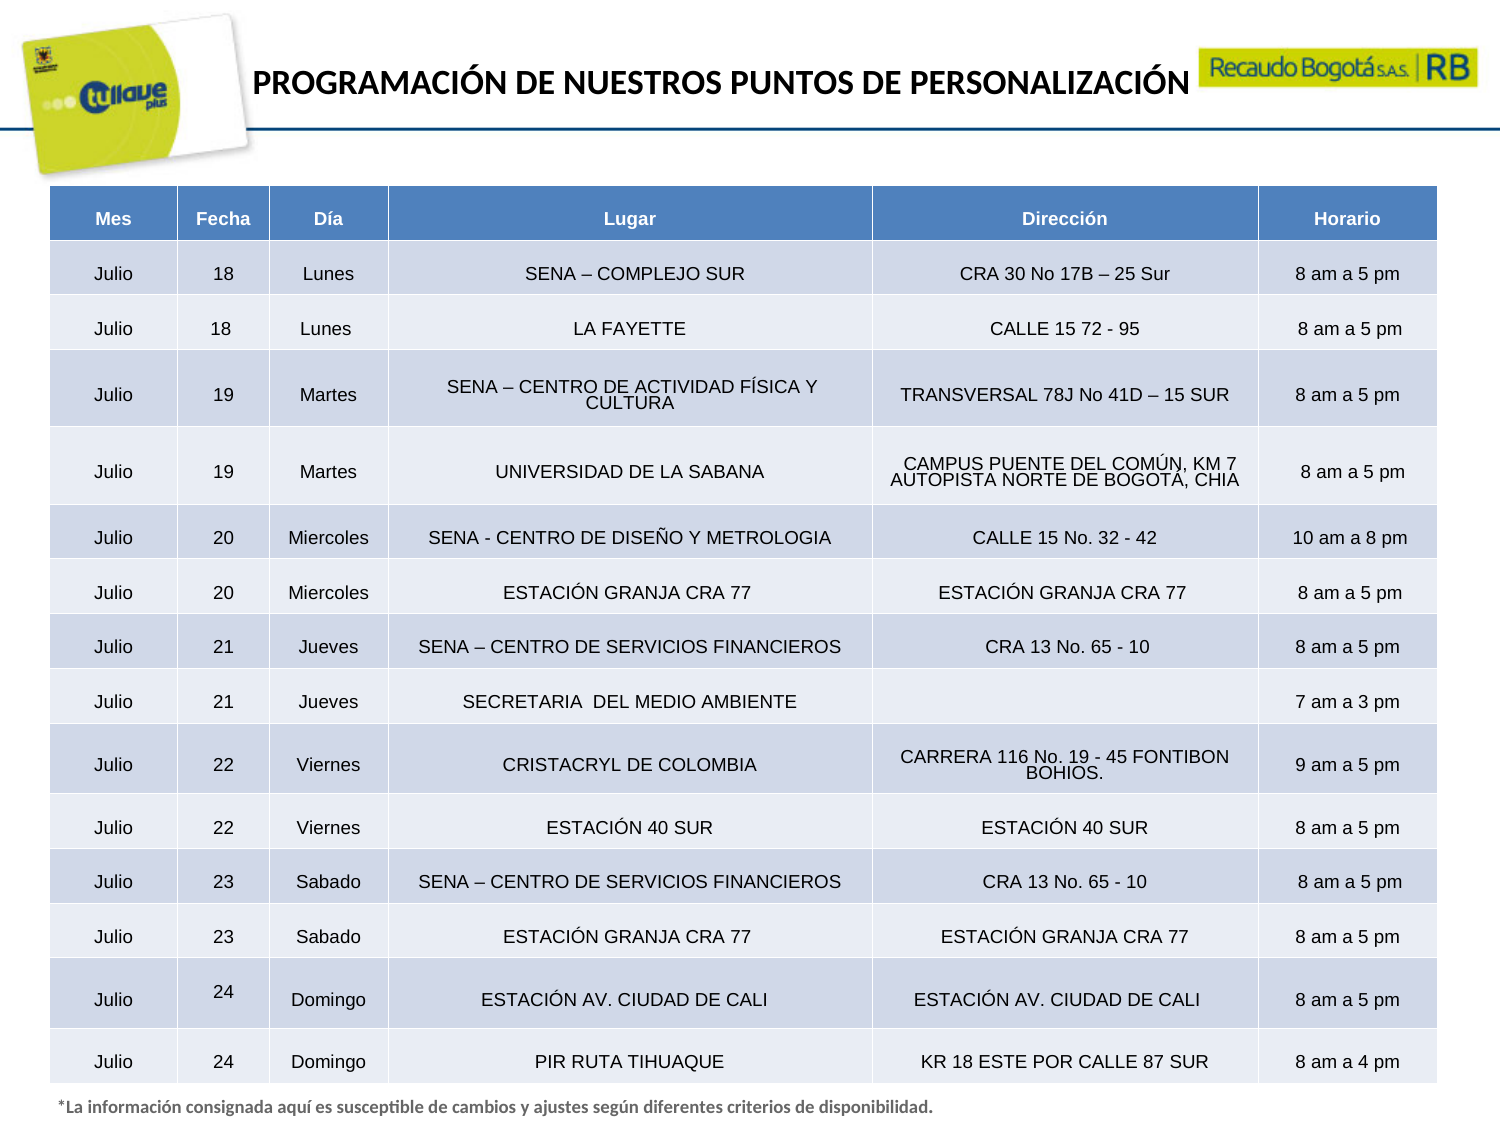

PROGRAMACIÓN DE NUESTROS PUNTOS DE PERSONALIZACIÓN
| Mes | Fecha | Día | Lugar | Dirección | Horario |
| --- | --- | --- | --- | --- | --- |
| Julio | 18 | Lunes | SENA – COMPLEJO SUR | CRA 30 No 17B – 25 Sur | 8 am a 5 pm |
| Julio | 18 | Lunes | LA FAYETTE | CALLE 15 72 - 95 | 8 am a 5 pm |
| Julio | 19 | Martes | SENA – CENTRO DE ACTIVIDAD FÍSICA Y CULTURA | TRANSVERSAL 78J No 41D – 15 SUR | 8 am a 5 pm |
| Julio | 19 | Martes | UNIVERSIDAD DE LA SABANA | CAMPUS PUENTE DEL COMÚN, KM 7 AUTOPISTA NORTE DE BOGOTÁ, CHIA | 8 am a 5 pm |
| Julio | 20 | Miercoles | SENA - CENTRO DE DISEÑO Y METROLOGIA | CALLE 15 No. 32 - 42 | 10 am a 8 pm |
| Julio | 20 | Miercoles | ESTACIÓN GRANJA CRA 77 | ESTACIÓN GRANJA CRA 77 | 8 am a 5 pm |
| Julio | 21 | Jueves | SENA – CENTRO DE SERVICIOS FINANCIEROS | CRA 13 No. 65 - 10 | 8 am a 5 pm |
| Julio | 21 | Jueves | SECRETARIA DEL MEDIO AMBIENTE | | 7 am a 3 pm |
| Julio | 22 | Viernes | CRISTACRYL DE COLOMBIA | CARRERA 116 No. 19 - 45 FONTIBON BOHIOS. | 9 am a 5 pm |
| Julio | 22 | Viernes | ESTACIÓN 40 SUR | ESTACIÓN 40 SUR | 8 am a 5 pm |
| Julio | 23 | Sabado | SENA – CENTRO DE SERVICIOS FINANCIEROS | CRA 13 No. 65 - 10 | 8 am a 5 pm |
| Julio | 23 | Sabado | ESTACIÓN GRANJA CRA 77 | ESTACIÓN GRANJA CRA 77 | 8 am a 5 pm |
| Julio | 24 | Domingo | ESTACIÓN AV. CIUDAD DE CALI | ESTACIÓN AV. CIUDAD DE CALI | 8 am a 5 pm |
| Julio | 24 | Domingo | PIR RUTA TIHUAQUE | KR 18 ESTE POR CALLE 87 SUR | 8 am a 4 pm |
*La información consignada aquí es susceptible de cambios y ajustes según diferentes criterios de disponibilidad.